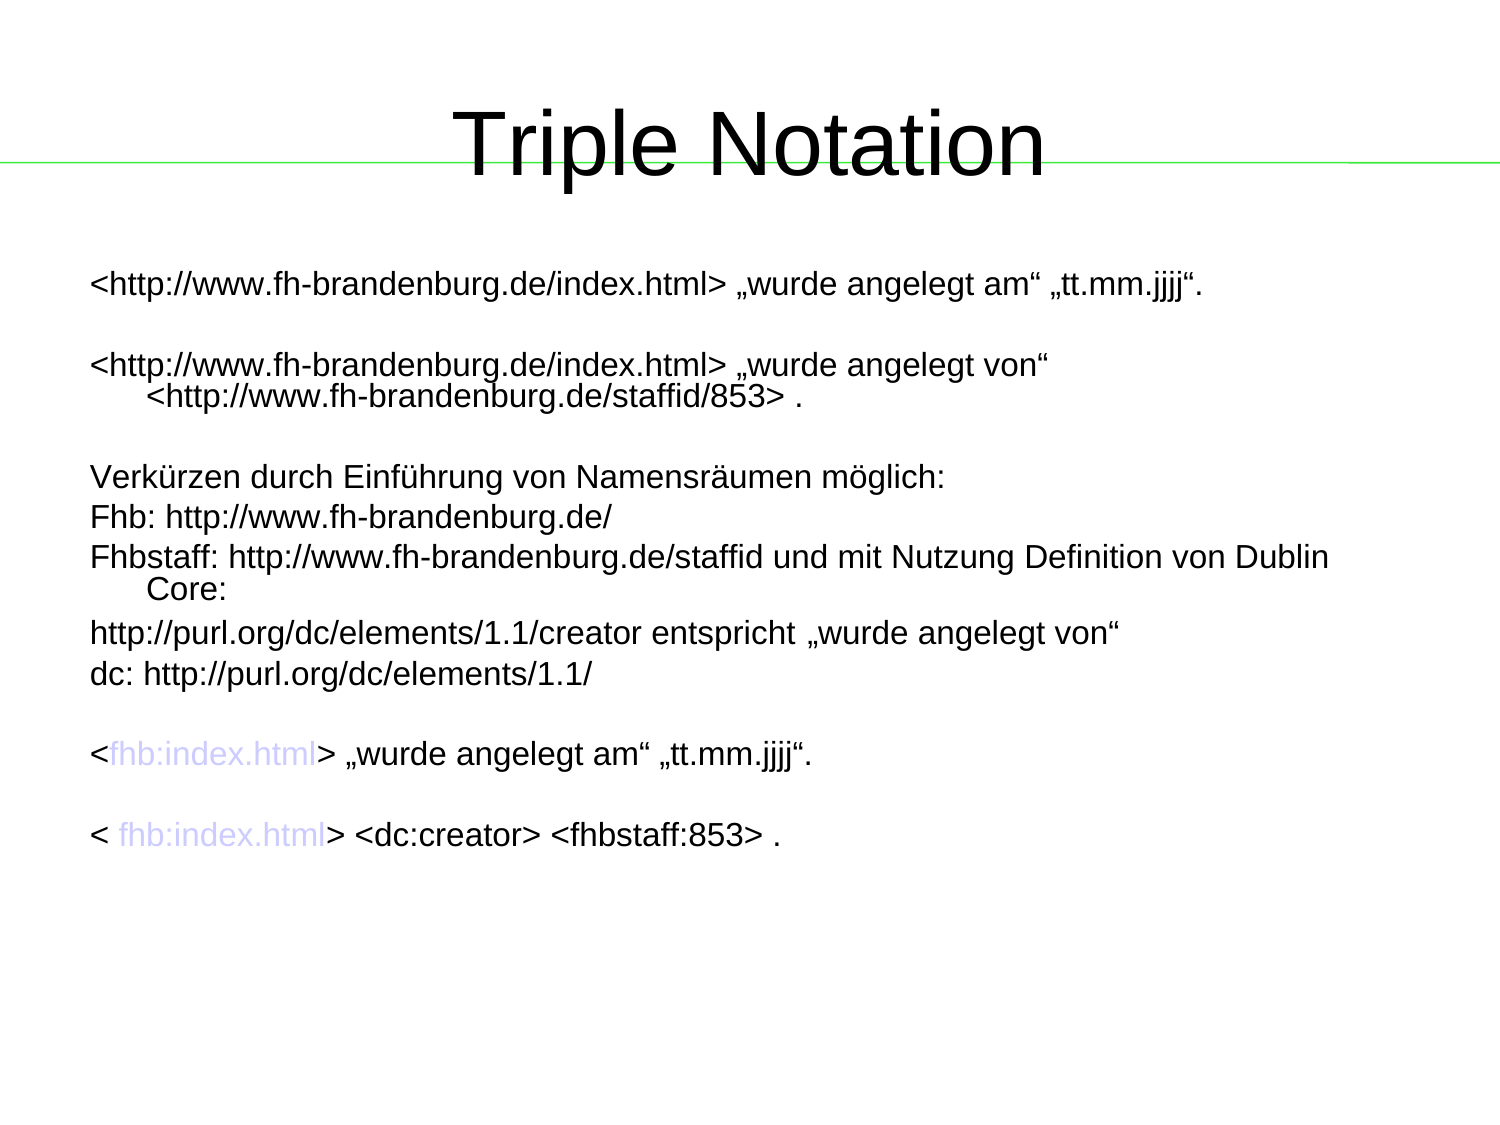

# Triple Notation
<http://www.fh-brandenburg.de/index.html> „wurde angelegt am“ „tt.mm.jjjj“.
<http://www.fh-brandenburg.de/index.html> „wurde angelegt von“
<http://www.fh-brandenburg.de/staffid/853> .
Verkürzen durch Einführung von Namensräumen möglich:
Fhb: http://www.fh-brandenburg.de/
Fhbstaff: http://www.fh-brandenburg.de/staffid und mit Nutzung Definition von Dublin Core:
http://purl.org/dc/elements/1.1/creator entspricht „wurde angelegt von“
dc: http://purl.org/dc/elements/1.1/
<fhb:index.html> „wurde angelegt am“ „tt.mm.jjjj“.
< fhb:index.html> <dc:creator> <fhbstaff:853> .